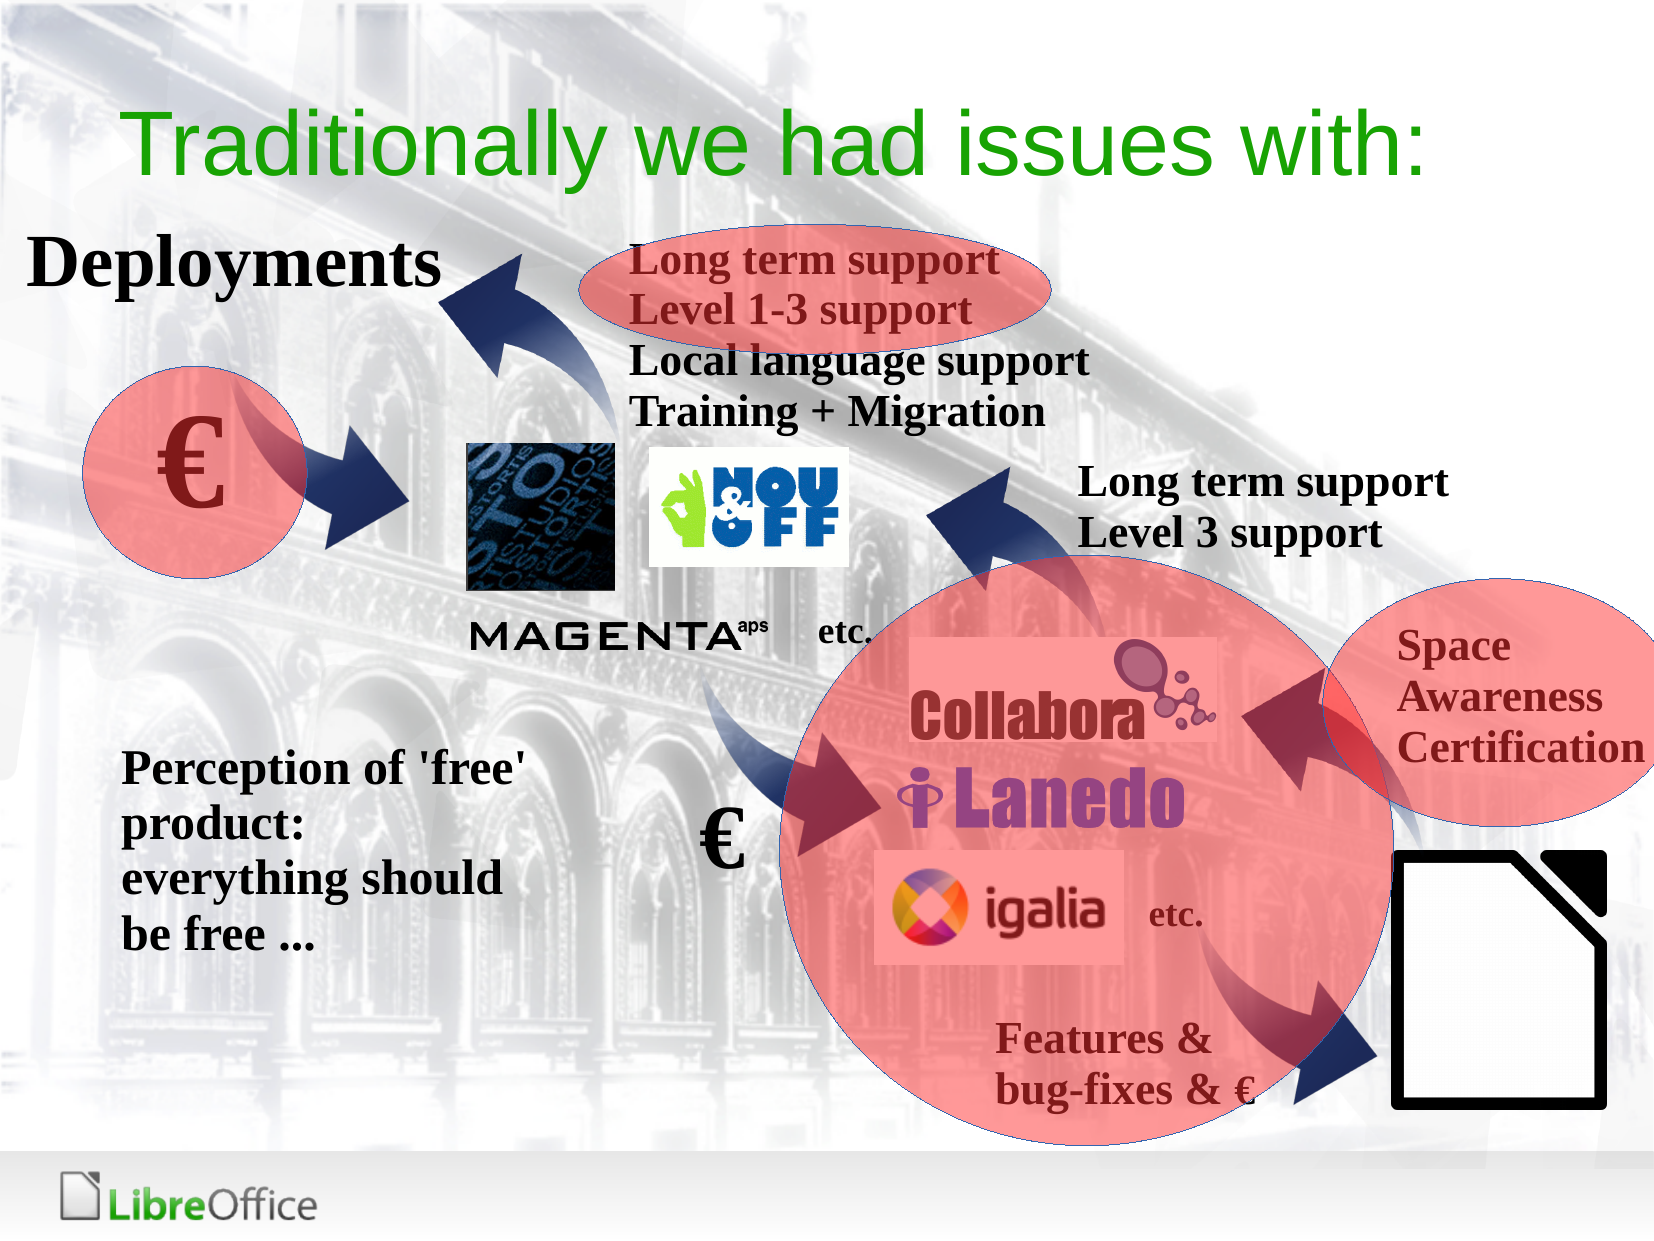

Traditionally we had issues with:
Deployments
Long term support
Level 1-3 support
Local language support
Training + Migration
€
Long term support
Level 3 support
etc.
Space
Awareness
Certification
Perception of 'free' product: everything should be free ...
€
etc.
Features &
bug-fixes & €